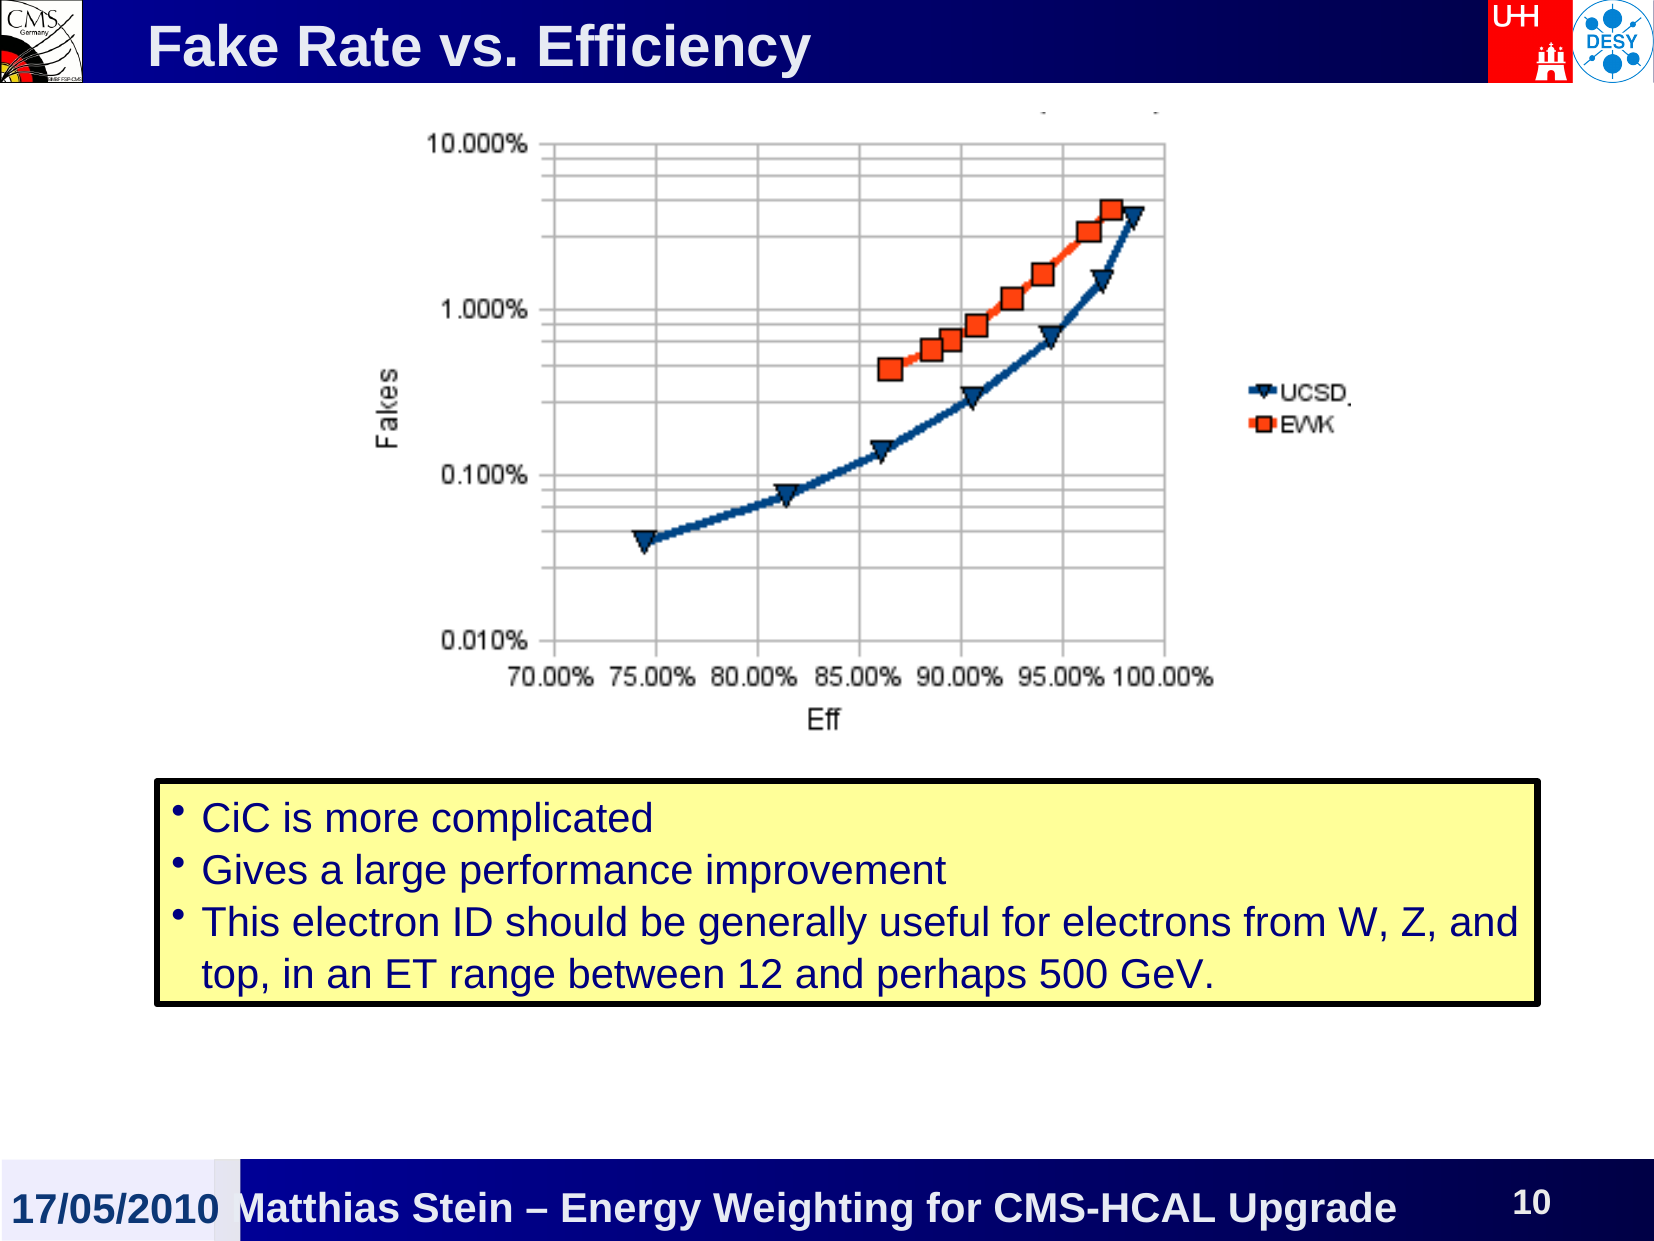

# Fake Rate vs. Efficiency
CiC is more complicated
Gives a large performance improvement
This electron ID should be generally useful for electrons from W, Z, and top, in an ET range between 12 and perhaps 500 GeV.